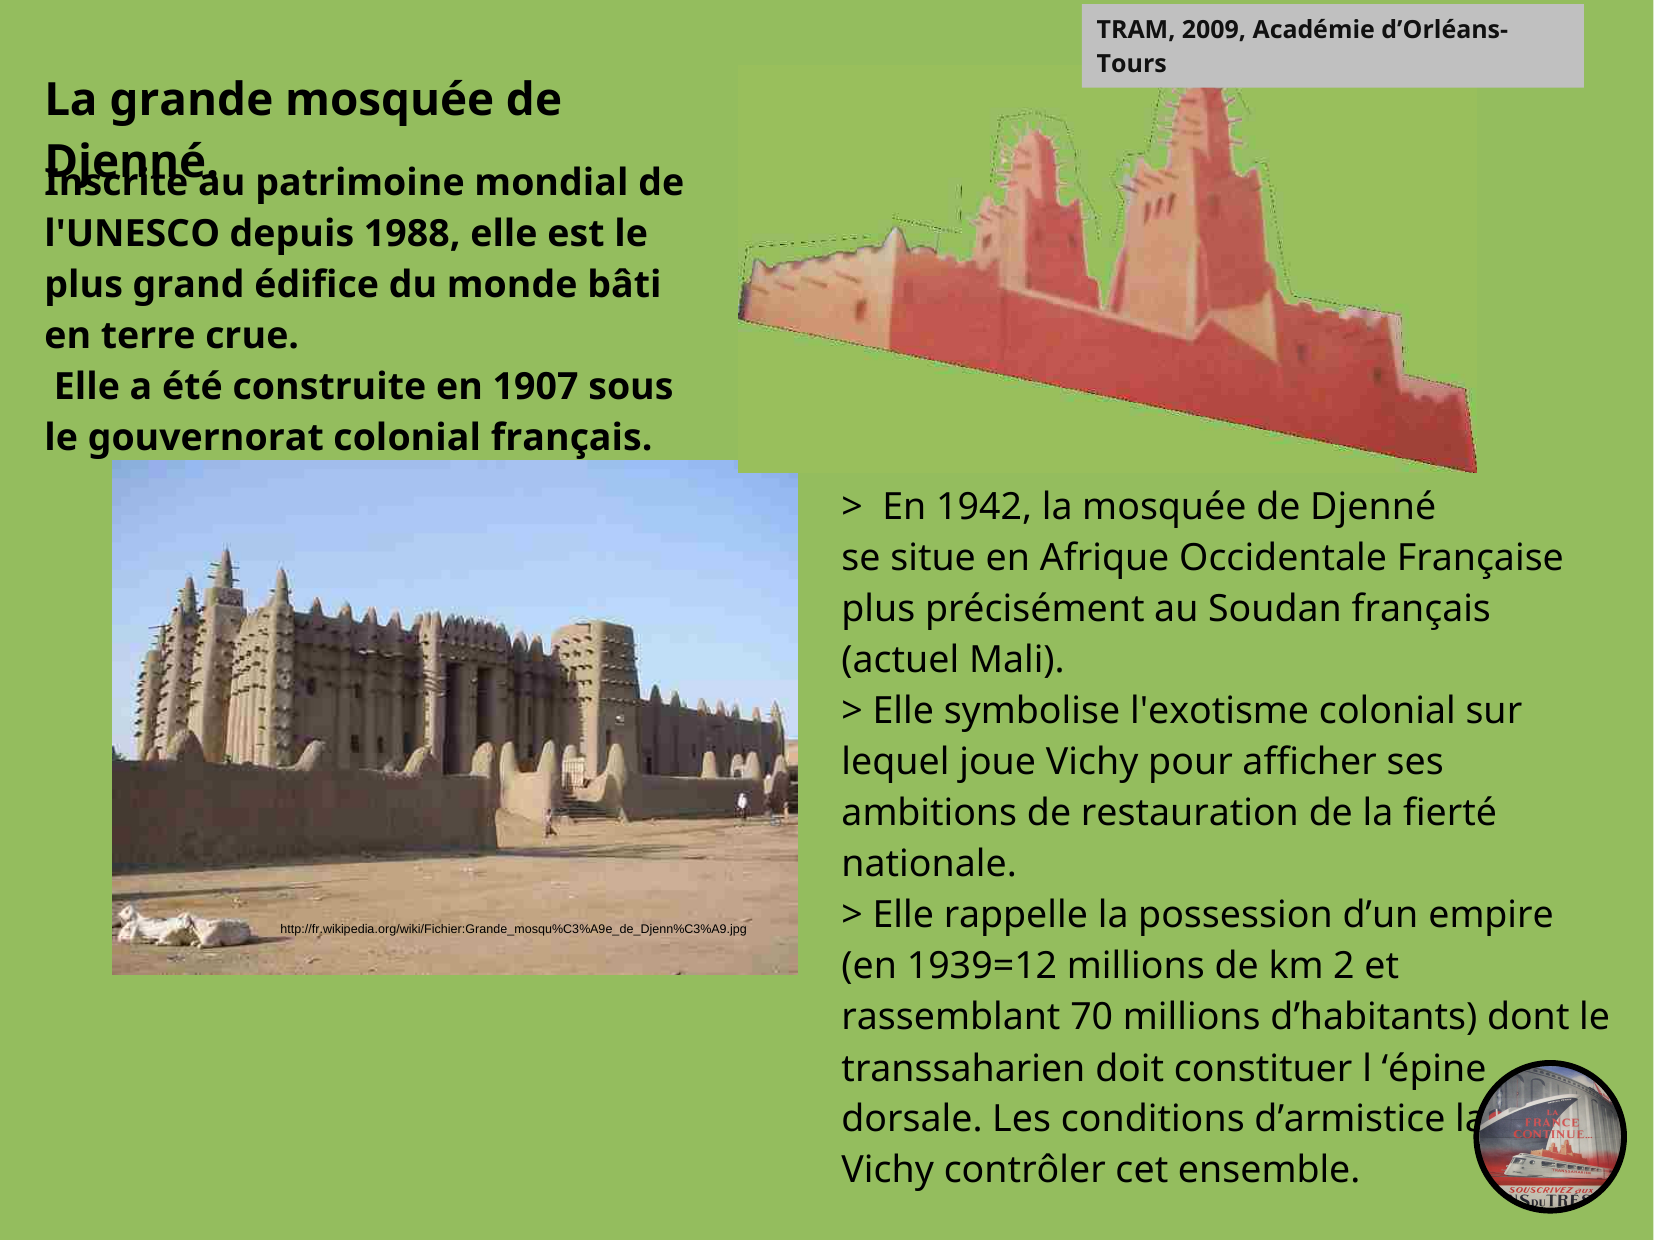

TRAM, 2009, Académie d’Orléans-Tours
La grande mosquée de Djenné.
Inscrite au patrimoine mondial de l'UNESCO depuis 1988, elle est le plus grand édifice du monde bâti en terre crue.
 Elle a été construite en 1907 sous le gouvernorat colonial français.
> En 1942, la mosquée de Djenné
se situe en Afrique Occidentale Française plus précisément au Soudan français (actuel Mali).
> Elle symbolise l'exotisme colonial sur lequel joue Vichy pour afficher ses ambitions de restauration de la fierté nationale.
> Elle rappelle la possession d’un empire (en 1939=12 millions de km 2 et rassemblant 70 millions d’habitants) dont le transsaharien doit constituer l ‘épine dorsale. Les conditions d’armistice laissent Vichy contrôler cet ensemble.
http://fr.wikipedia.org/wiki/Fichier:Grande_mosqu%C3%A9e_de_Djenn%C3%A9.jpg